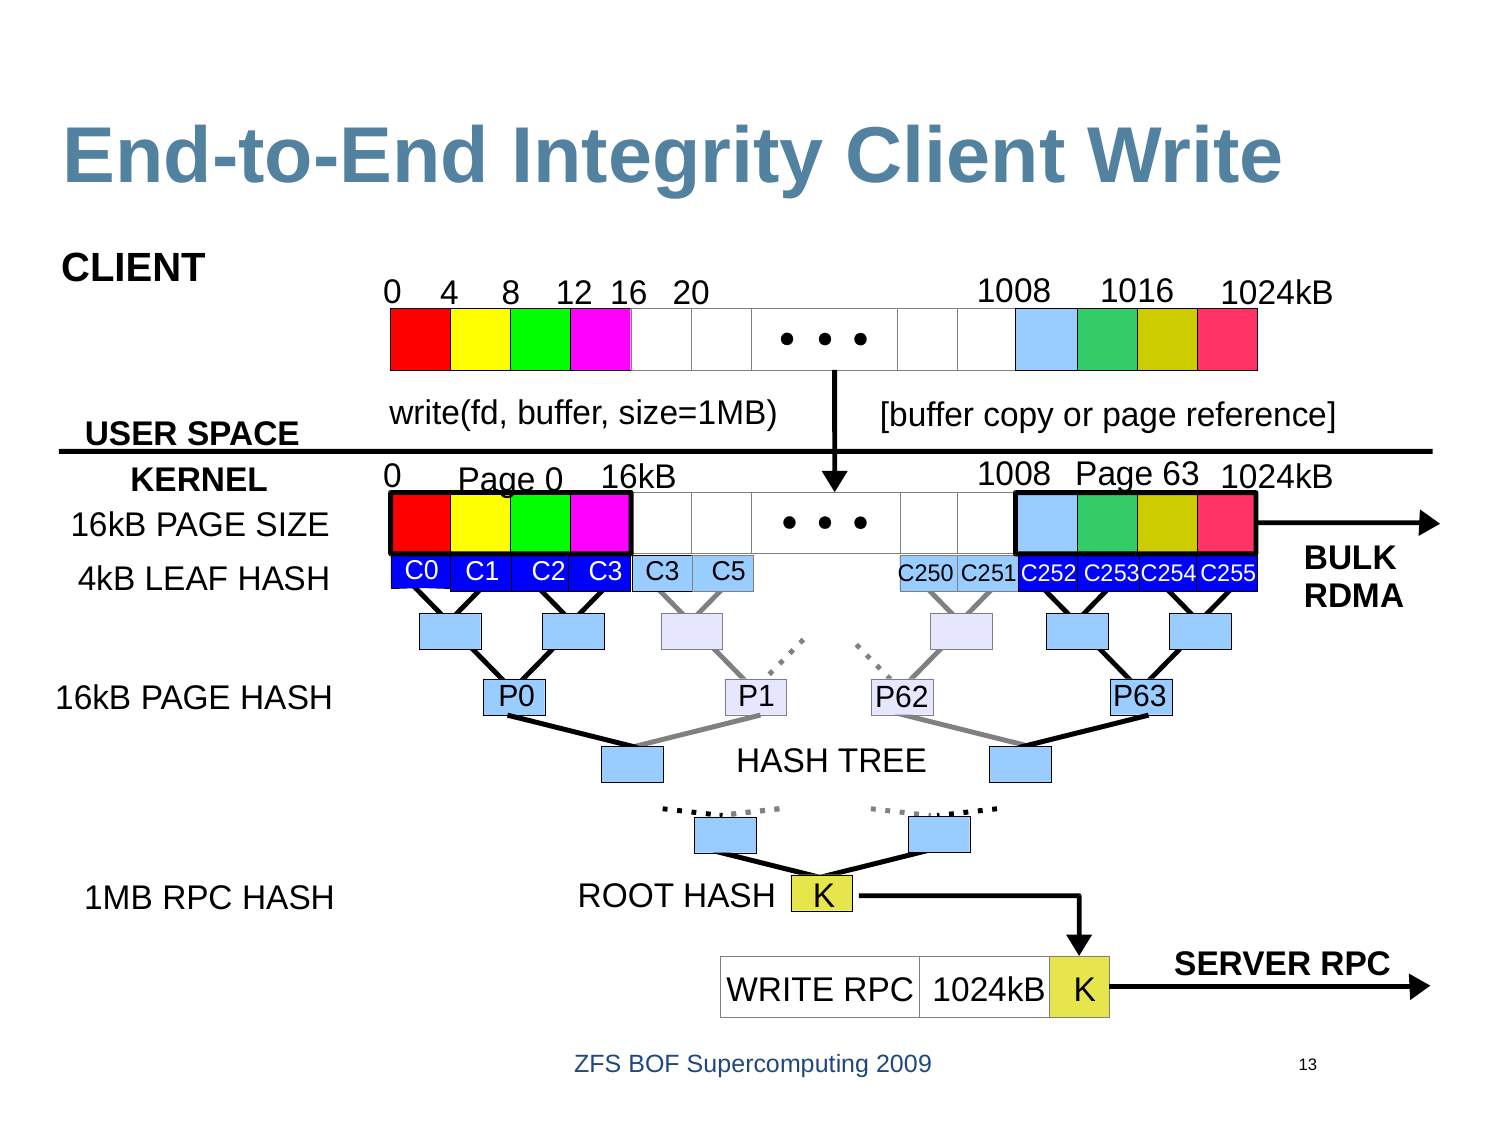

# End-to-End Integrity Client Write
ZFS BOF Supercomputing 2009